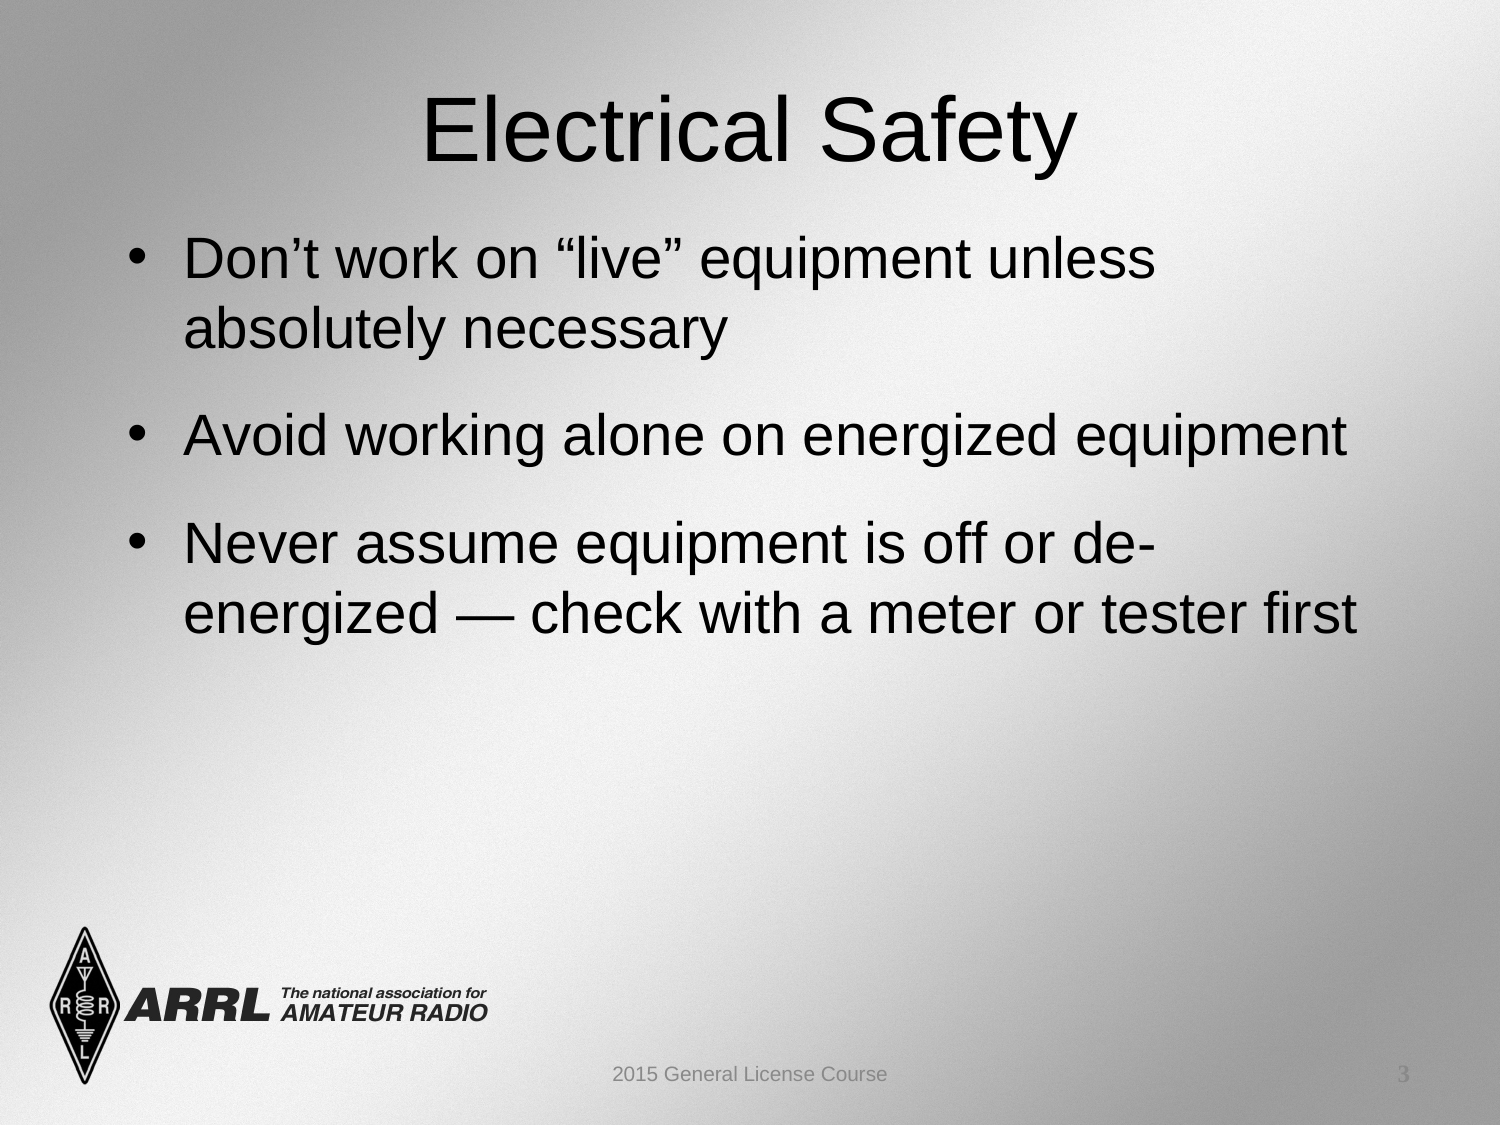

Electrical Safety
Don’t work on “live” equipment unless absolutely necessary
Avoid working alone on energized equipment
Never assume equipment is off or de-energized — check with a meter or tester first
2015 General License Course